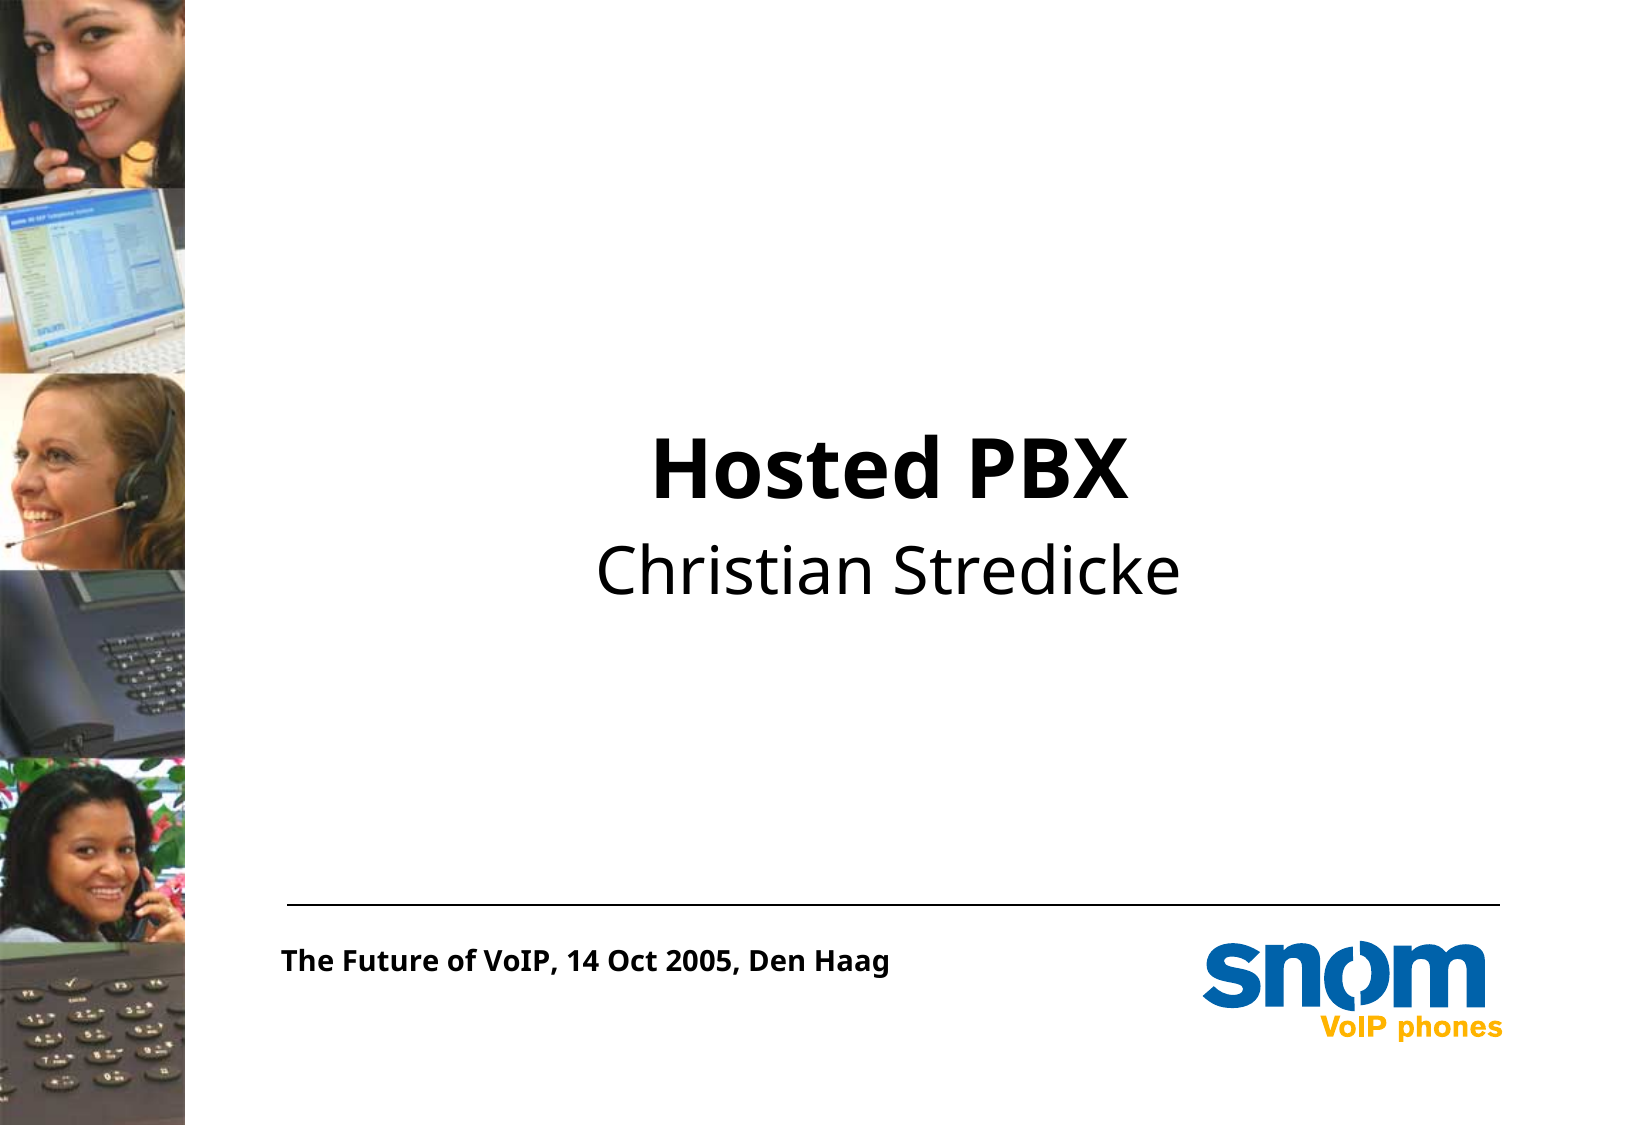

# Hosted PBX Christian Stredicke
The Future of VoIP, 14 Oct 2005, Den Haag